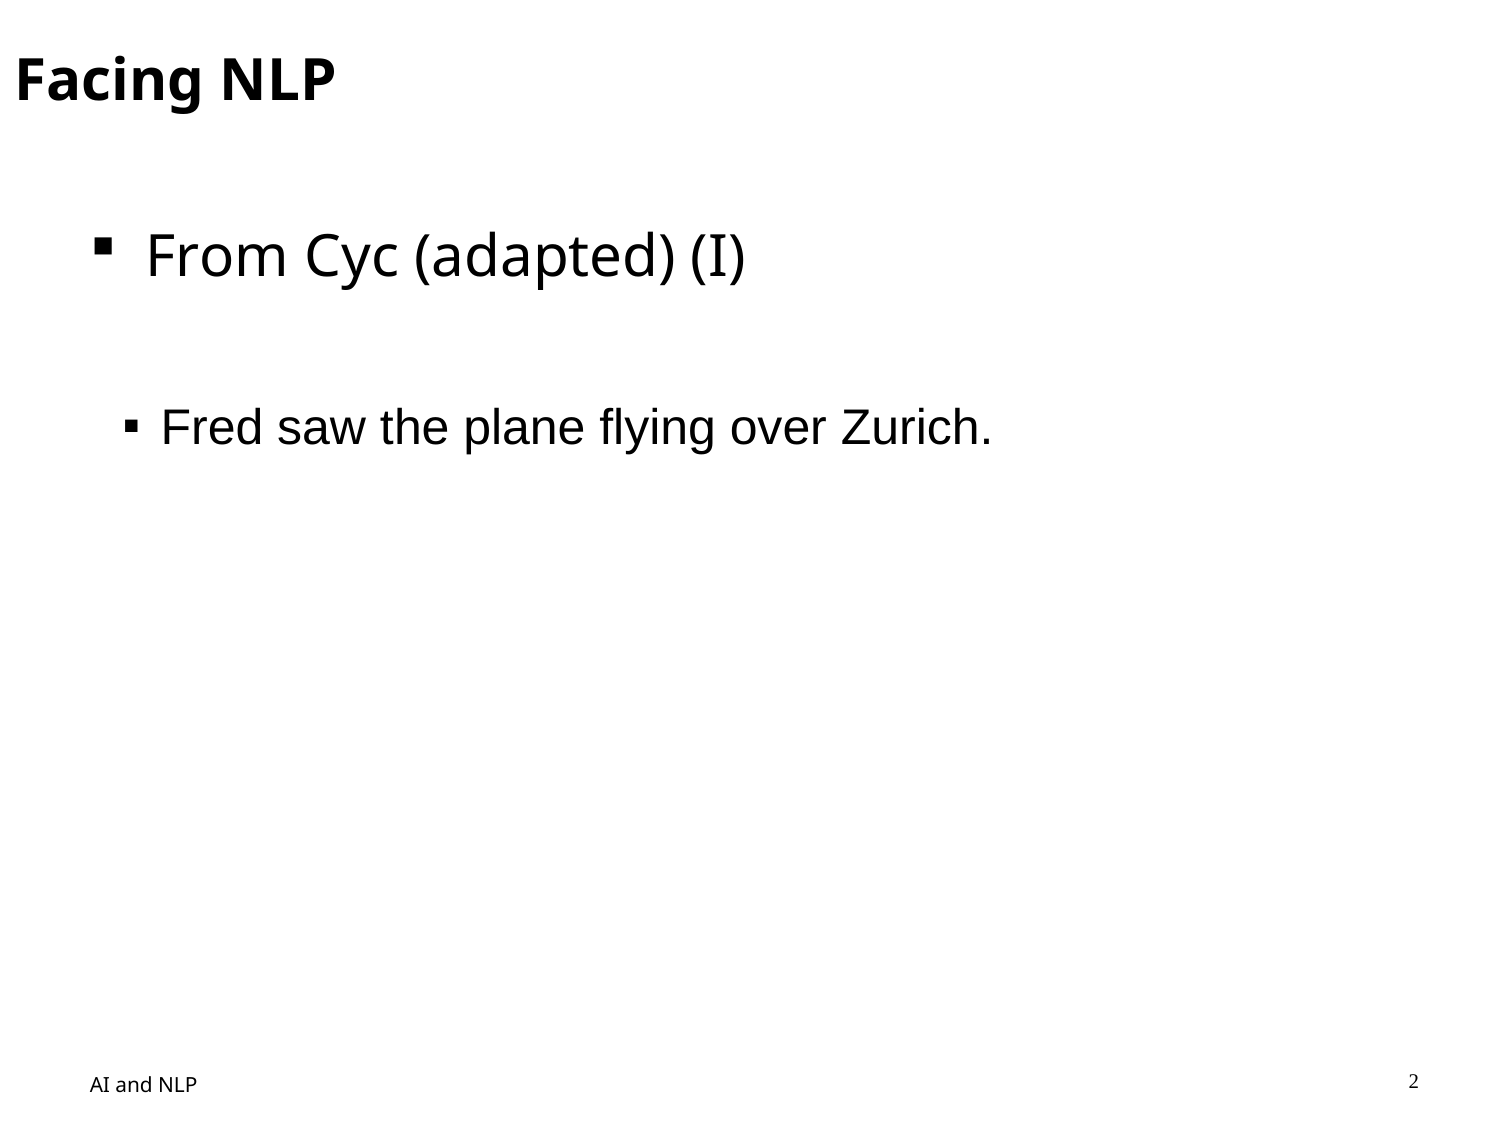

# Facing NLP
From Cyc (adapted) (I)
Fred saw the plane flying over Zurich.
2